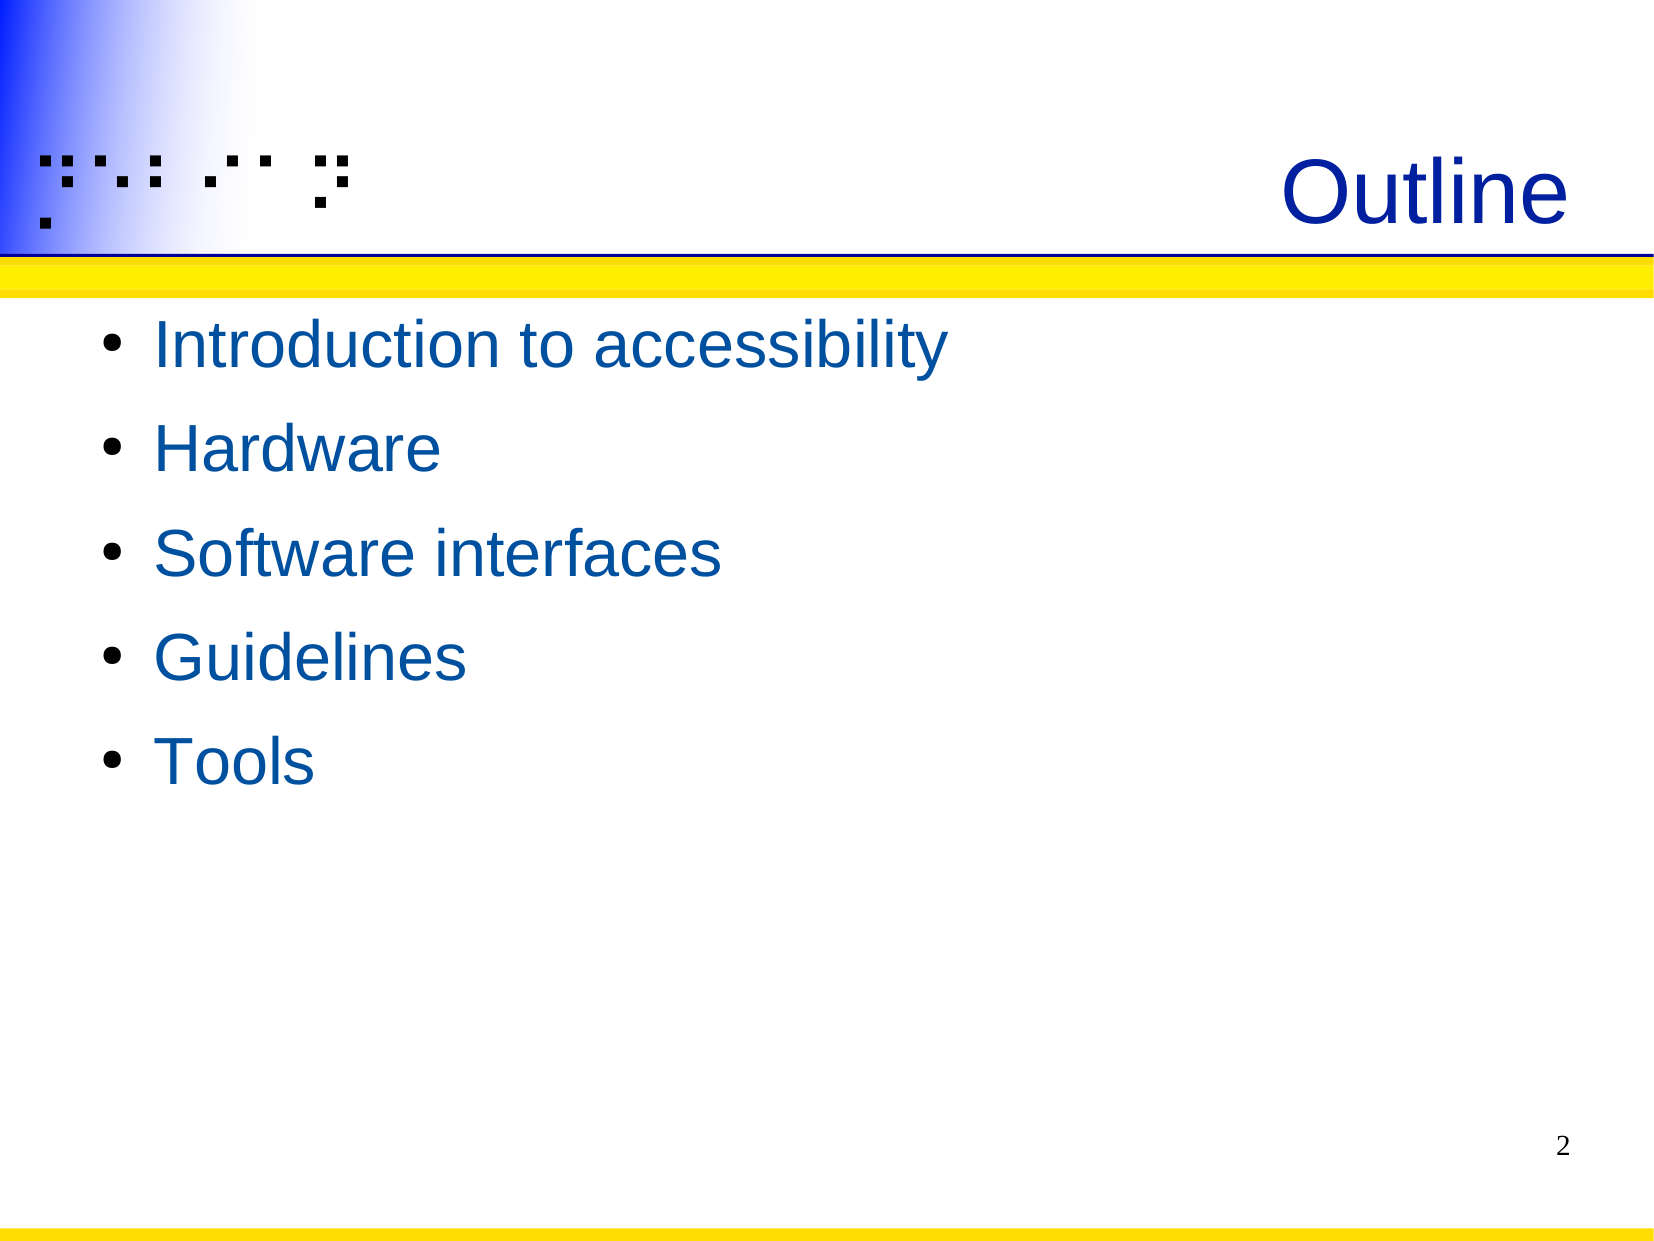

# Outline
Introduction to accessibility
Hardware
Software interfaces
Guidelines
Tools
2